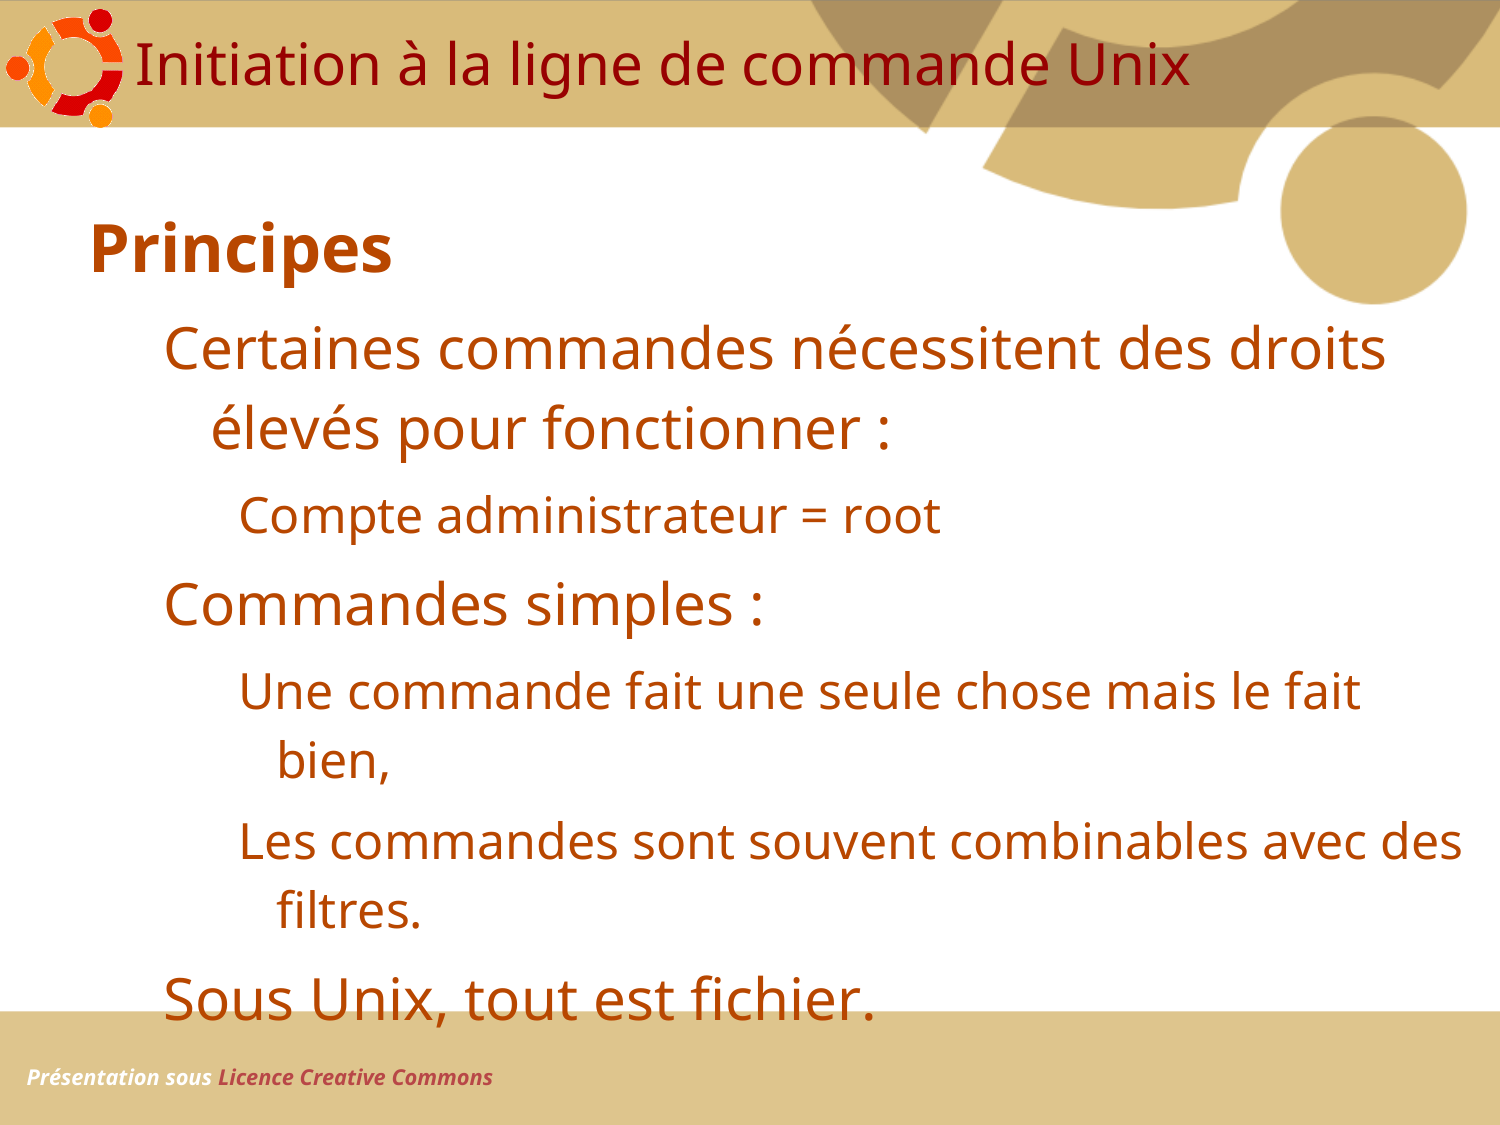

# Initiation à la ligne de commande Unix
Principes
Certaines commandes nécessitent des droits élevés pour fonctionner :
Compte administrateur = root
Commandes simples :
Une commande fait une seule chose mais le fait bien,
Les commandes sont souvent combinables avec des filtres.
Sous Unix, tout est fichier.